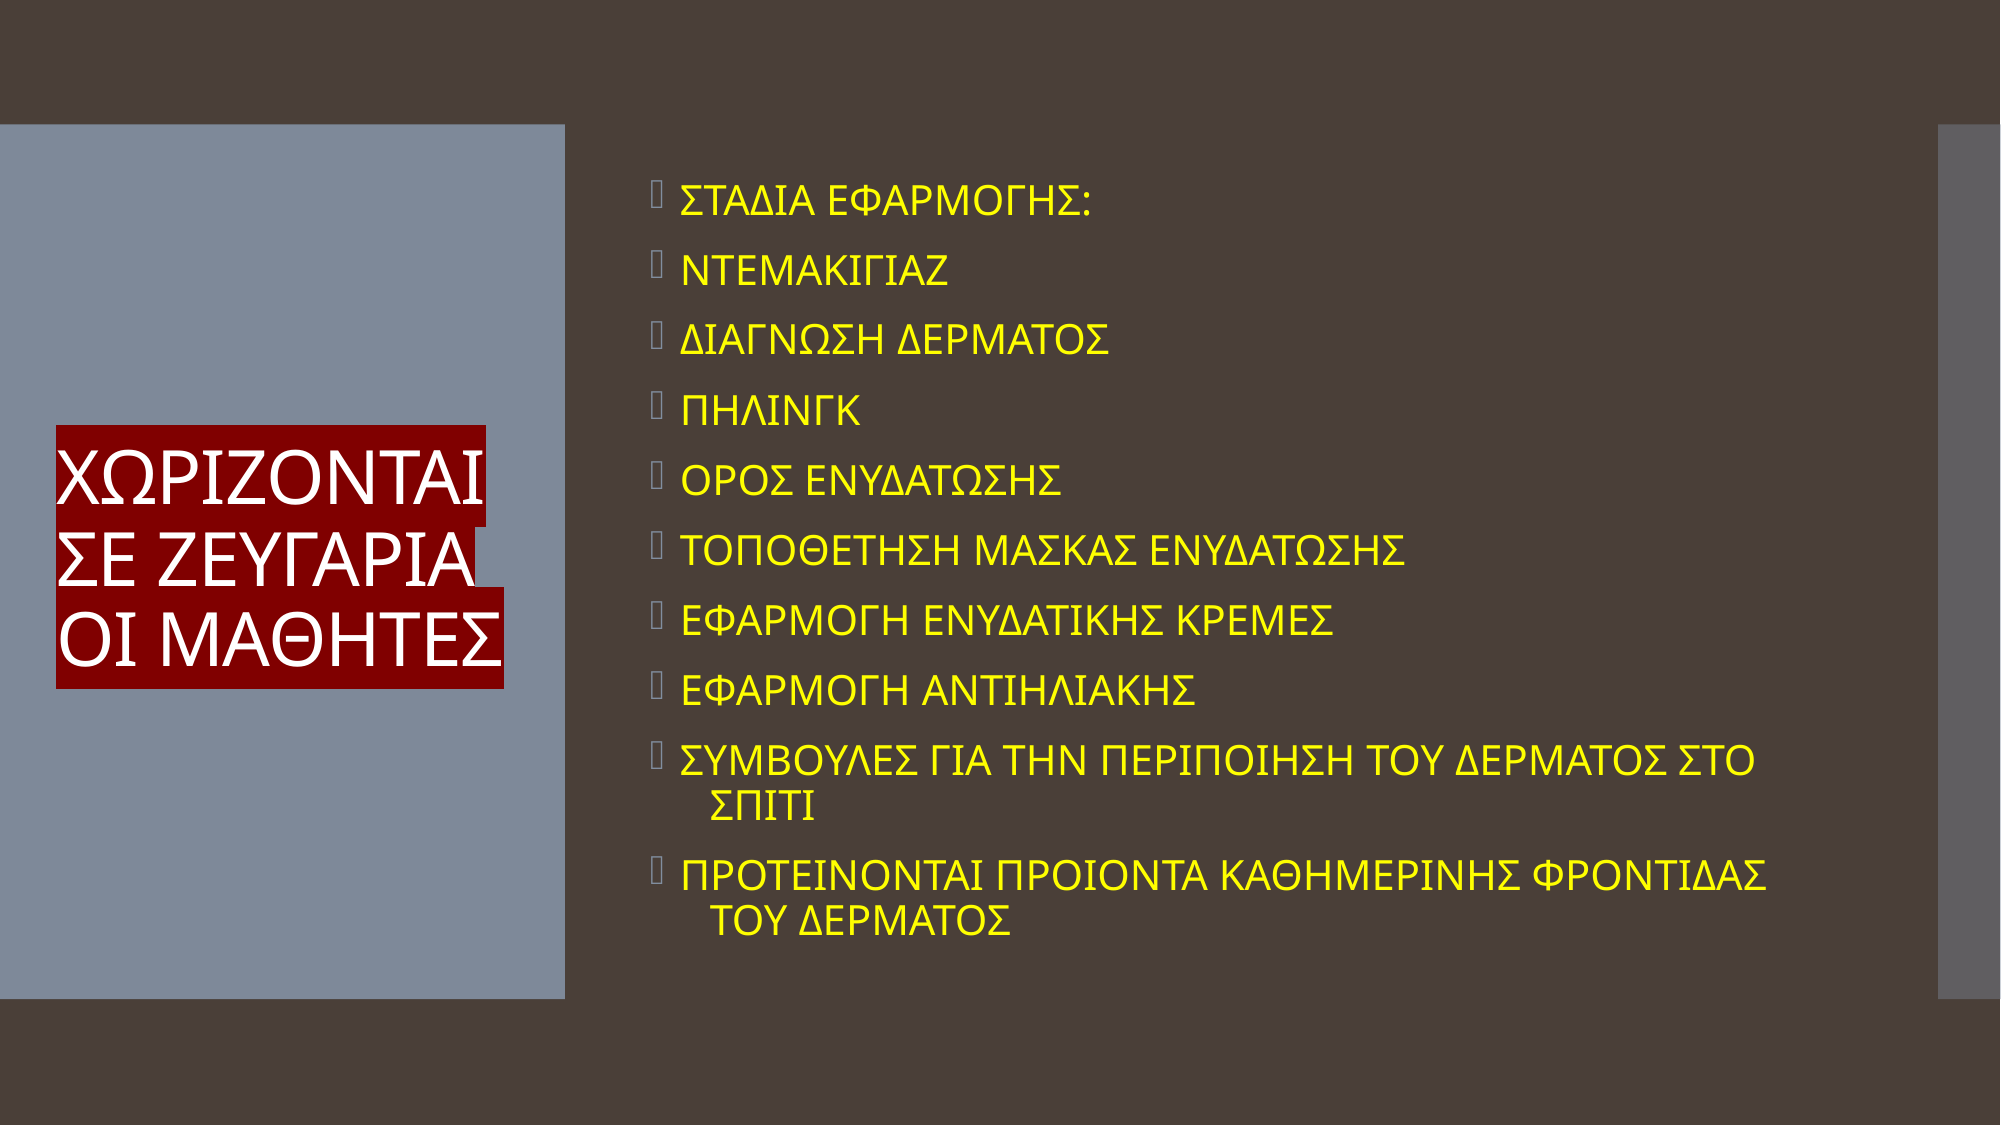

ΣΤΑΔΙΑ ΕΦΑΡΜΟΓΗΣ:
ΝΤΕΜΑΚΙΓΙΑΖ
ΔΙΑΓΝΩΣΗ ΔΕΡΜΑΤΟΣ
ΠΗΛΙΝΓΚ
ΟΡΟΣ ΕΝΥΔΑΤΩΣΗΣ
ΤΟΠΟΘΕΤΗΣΗ ΜΑΣΚΑΣ ΕΝΥΔΑΤΩΣΗΣ
ΕΦΑΡΜΟΓΗ ΕΝΥΔΑΤΙΚΗΣ ΚΡΕΜΕΣ
ΕΦΑΡΜΟΓΗ ΑΝΤΙΗΛΙΑΚΗΣ
ΣΥΜΒΟΥΛΕΣ ΓΙΑ ΤΗΝ ΠΕΡΙΠΟΙΗΣΗ ΤΟΥ ΔΕΡΜΑΤΟΣ ΣΤΟ ΣΠΙΤΙ
ΠΡΟΤΕΙΝΟΝΤΑΙ ΠΡΟΙΟΝΤΑ ΚΑΘΗΜΕΡΙΝΗΣ ΦΡΟΝΤΙΔΑΣ ΤΟΥ ΔΕΡΜΑΤΟΣ
# ΧΩΡΙΖΟΝΤΑΙ ΣΕ ΖΕΥΓΑΡΙΑ ΟΙ ΜΑΘΗΤΕΣ